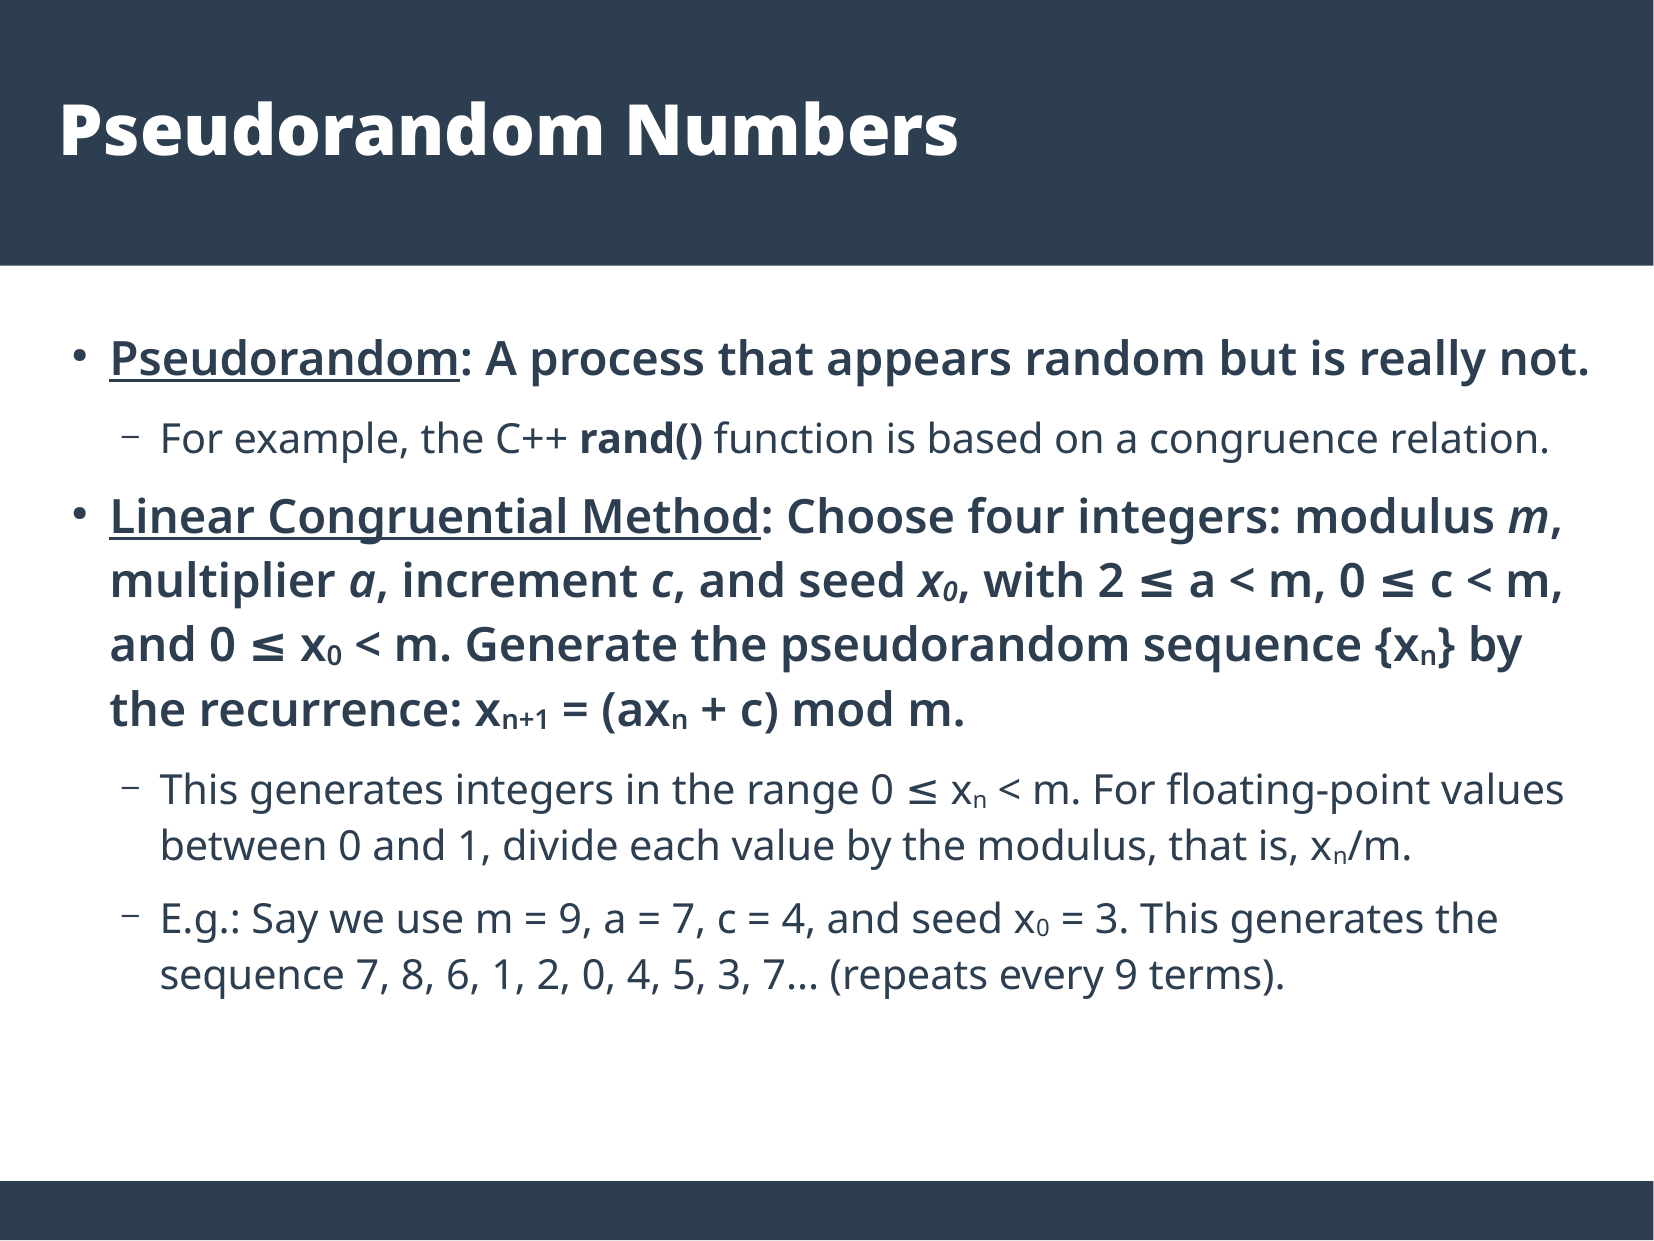

# Pseudorandom Numbers
Pseudorandom: A process that appears random but is really not.
For example, the C++ rand() function is based on a congruence relation.
Linear Congruential Method: Choose four integers: modulus m, multiplier a, increment c, and seed x0, with 2 ≤ a < m, 0 ≤ c < m,
and 0 ≤ x0 < m. Generate the pseudorandom sequence {xn} by the recurrence: xn+1 = (axn + c) mod m.
This generates integers in the range 0 ≤ xn < m. For floating-point values between 0 and 1, divide each value by the modulus, that is, xn/m.
E.g.: Say we use m = 9, a = 7, c = 4, and seed x0 = 3. This generates the sequence 7, 8, 6, 1, 2, 0, 4, 5, 3, 7... (repeats every 9 terms).